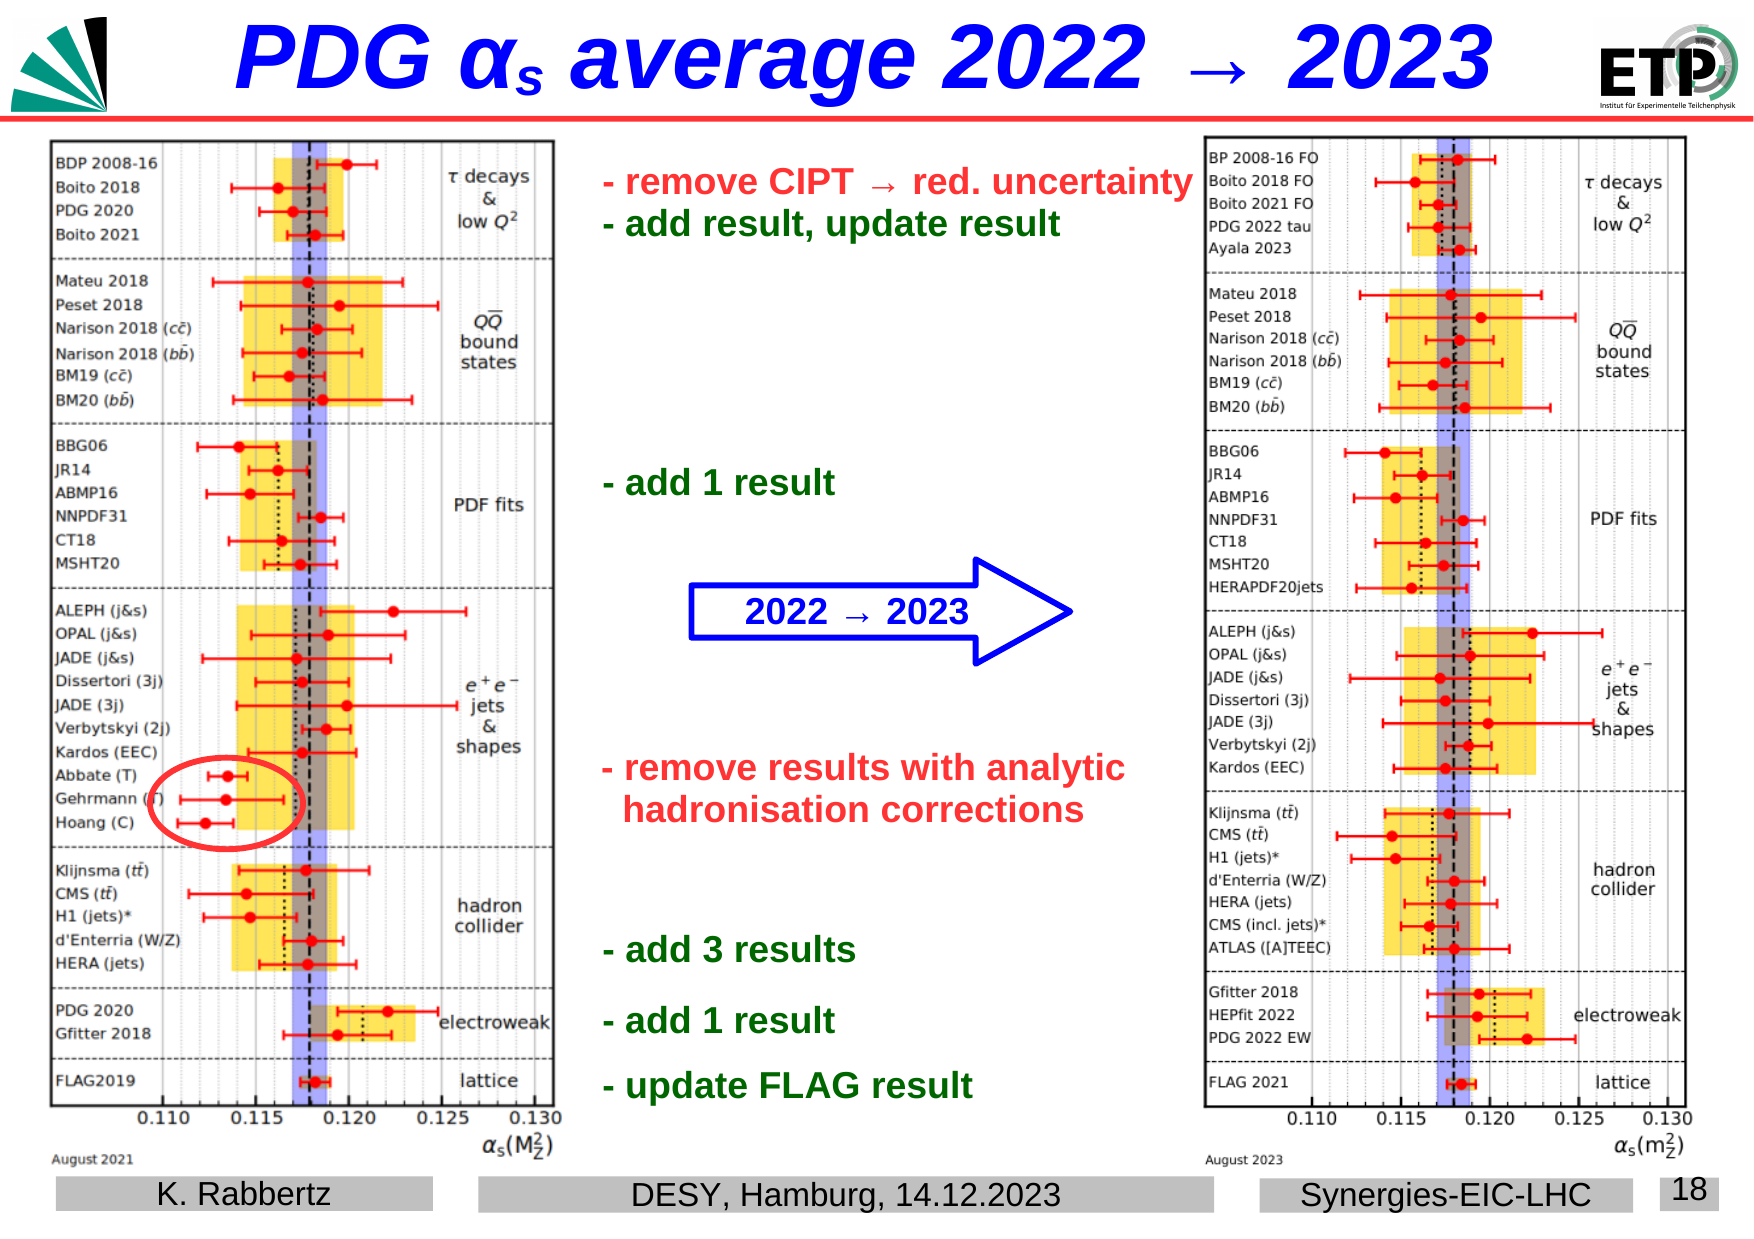

# PDG αs average 2022 → 2023
- remove CIPT → red. uncertainty
- add result, update result
- add 1 result
2022 → 2023
- remove results with analytic
 hadronisation corrections
- add 3 results
- add 1 result
- update FLAG result